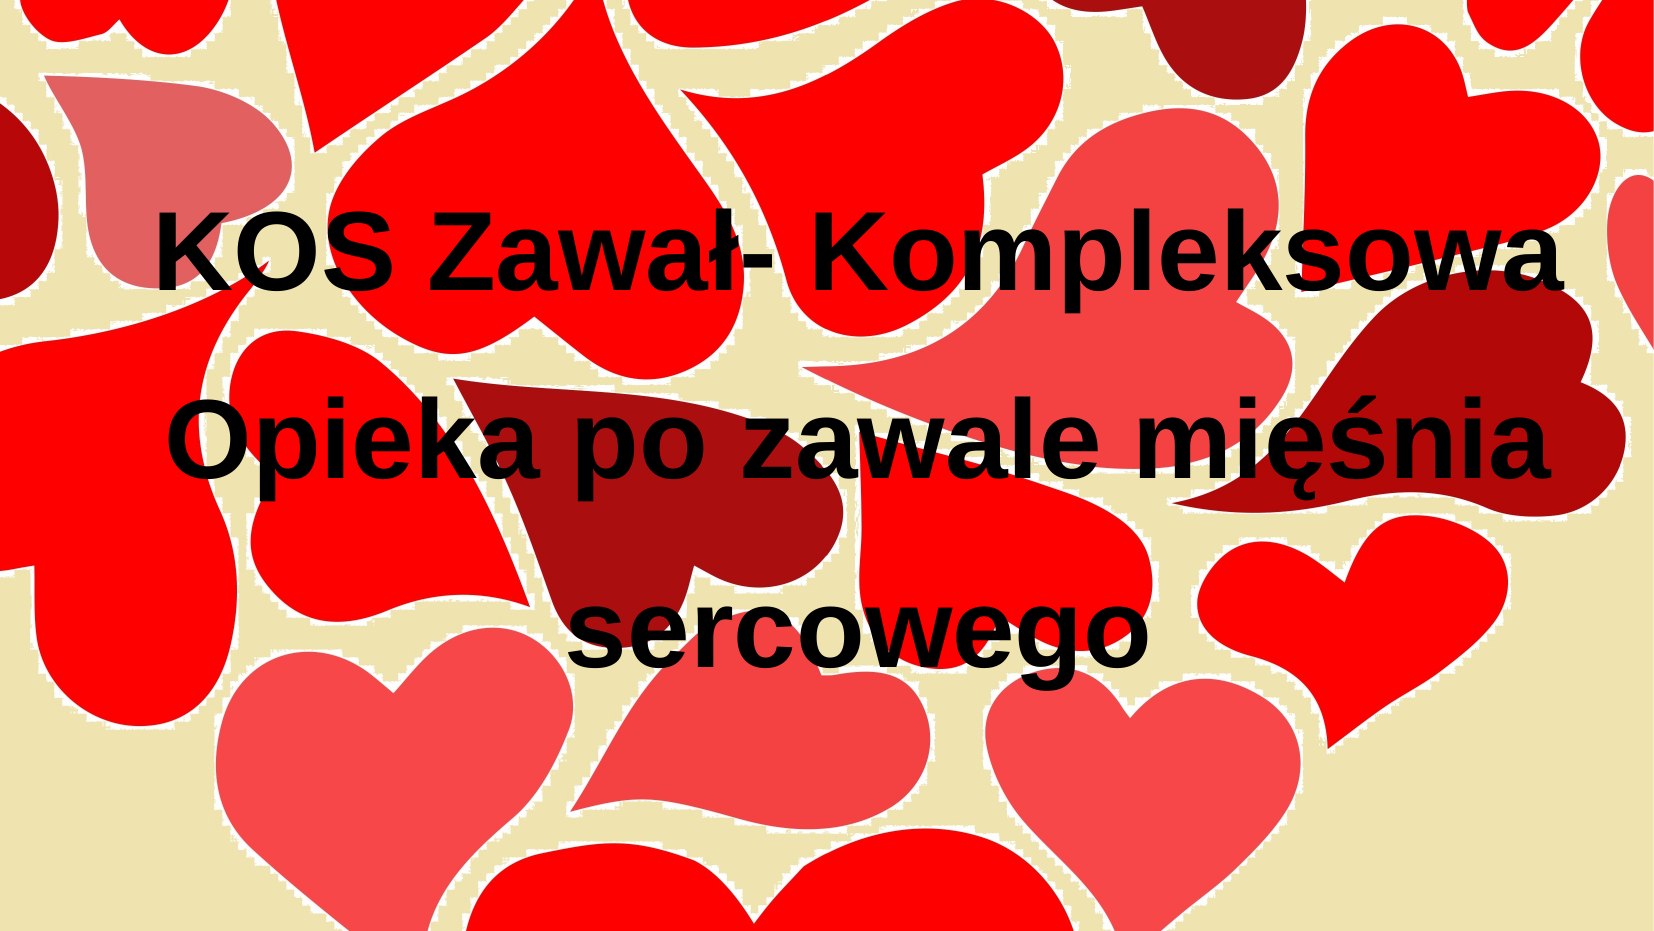

# KOS Zawał- Kompleksowa Opieka po zawale mięśnia sercowego